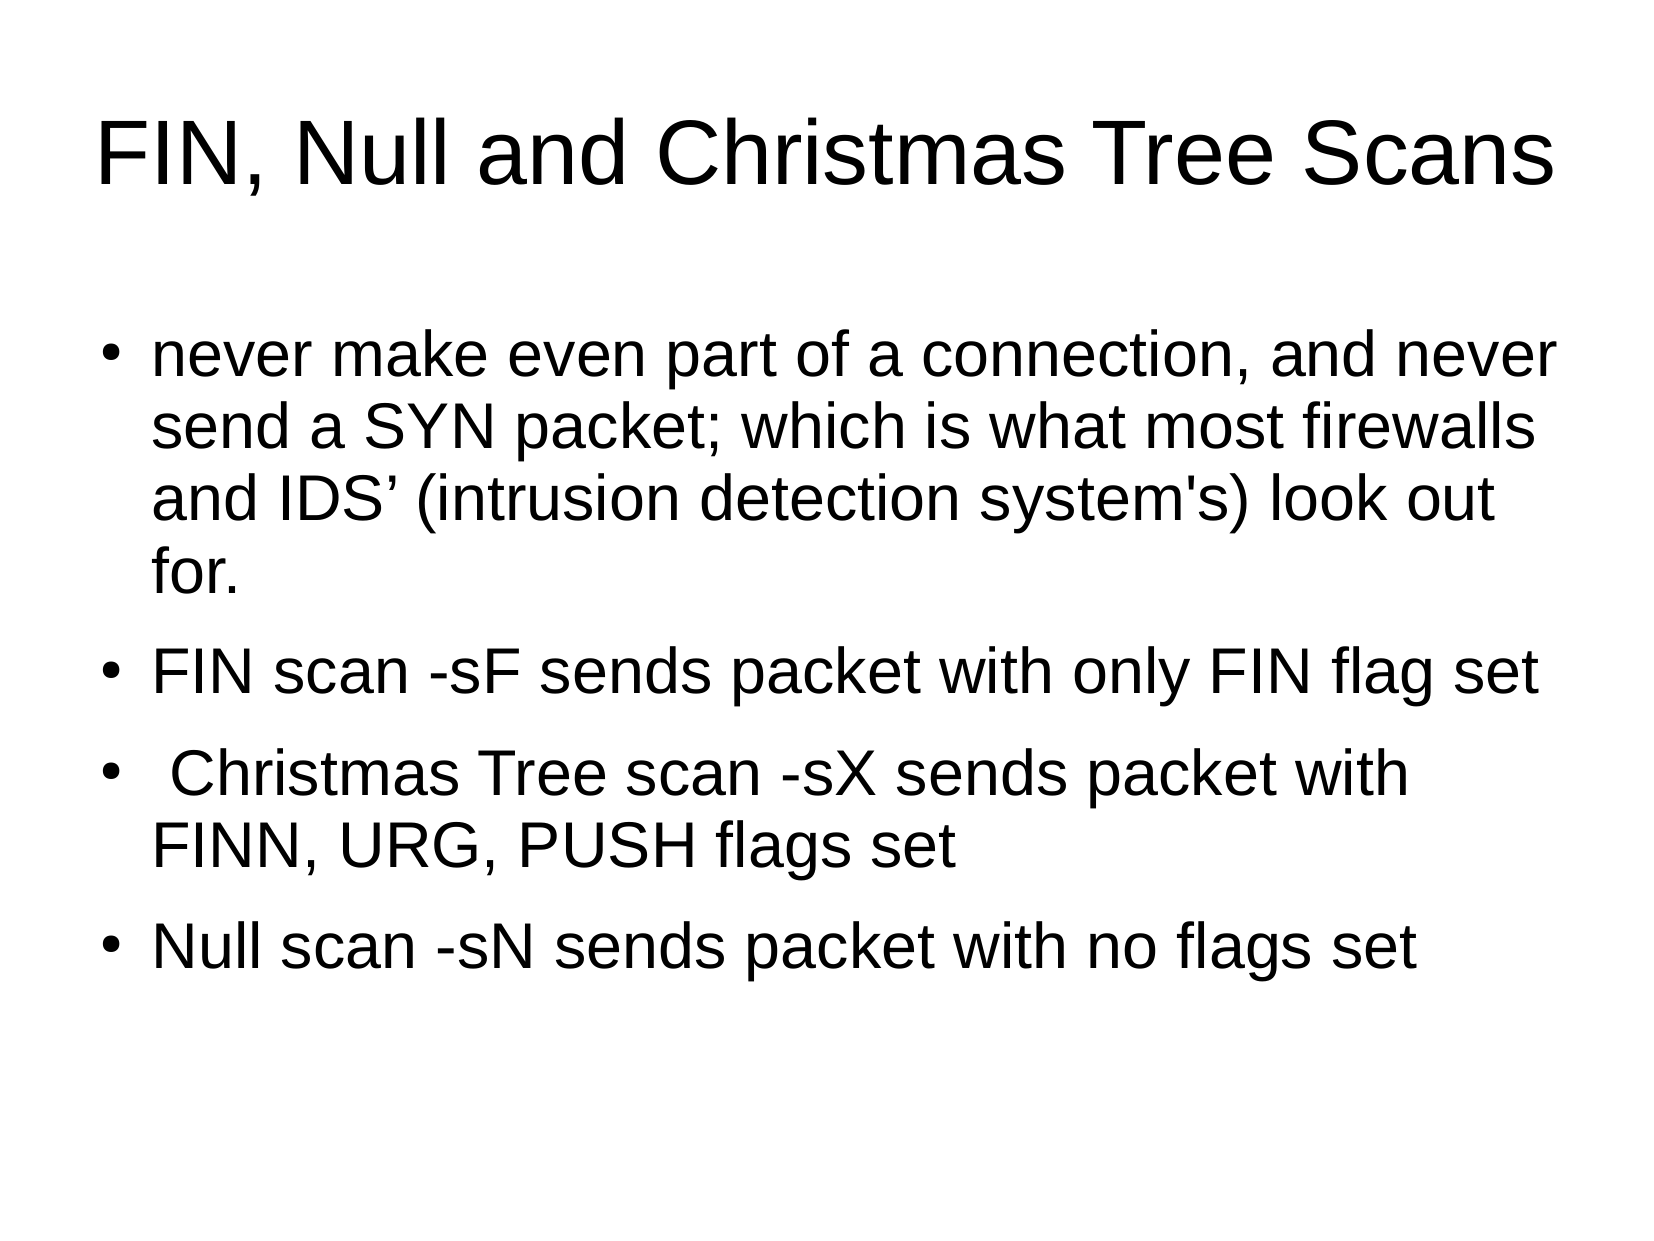

# FIN, Null and Christmas Tree Scans
never make even part of a connection, and never send a SYN packet; which is what most firewalls and IDS’ (intrusion detection system's) look out for.
FIN scan -sF sends packet with only FIN flag set
 Christmas Tree scan -sX sends packet with FINN, URG, PUSH flags set
Null scan -sN sends packet with no flags set